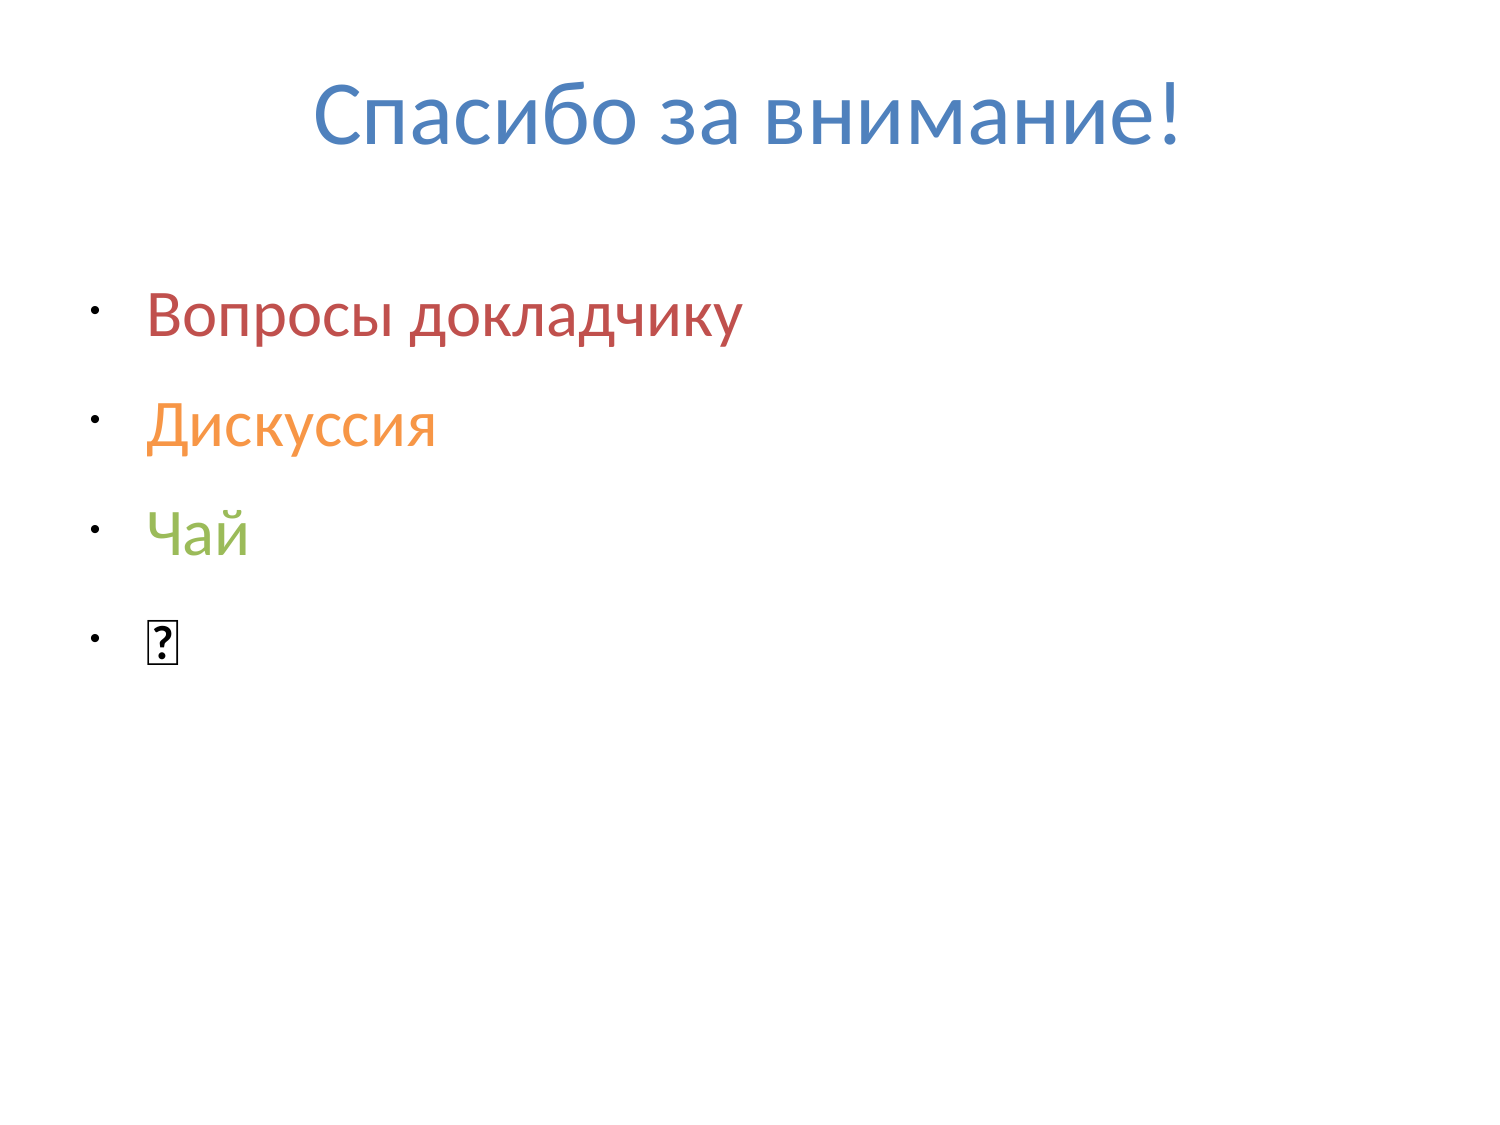

# Спасибо за внимание!
Вопросы докладчику
Дискуссия
Чай
